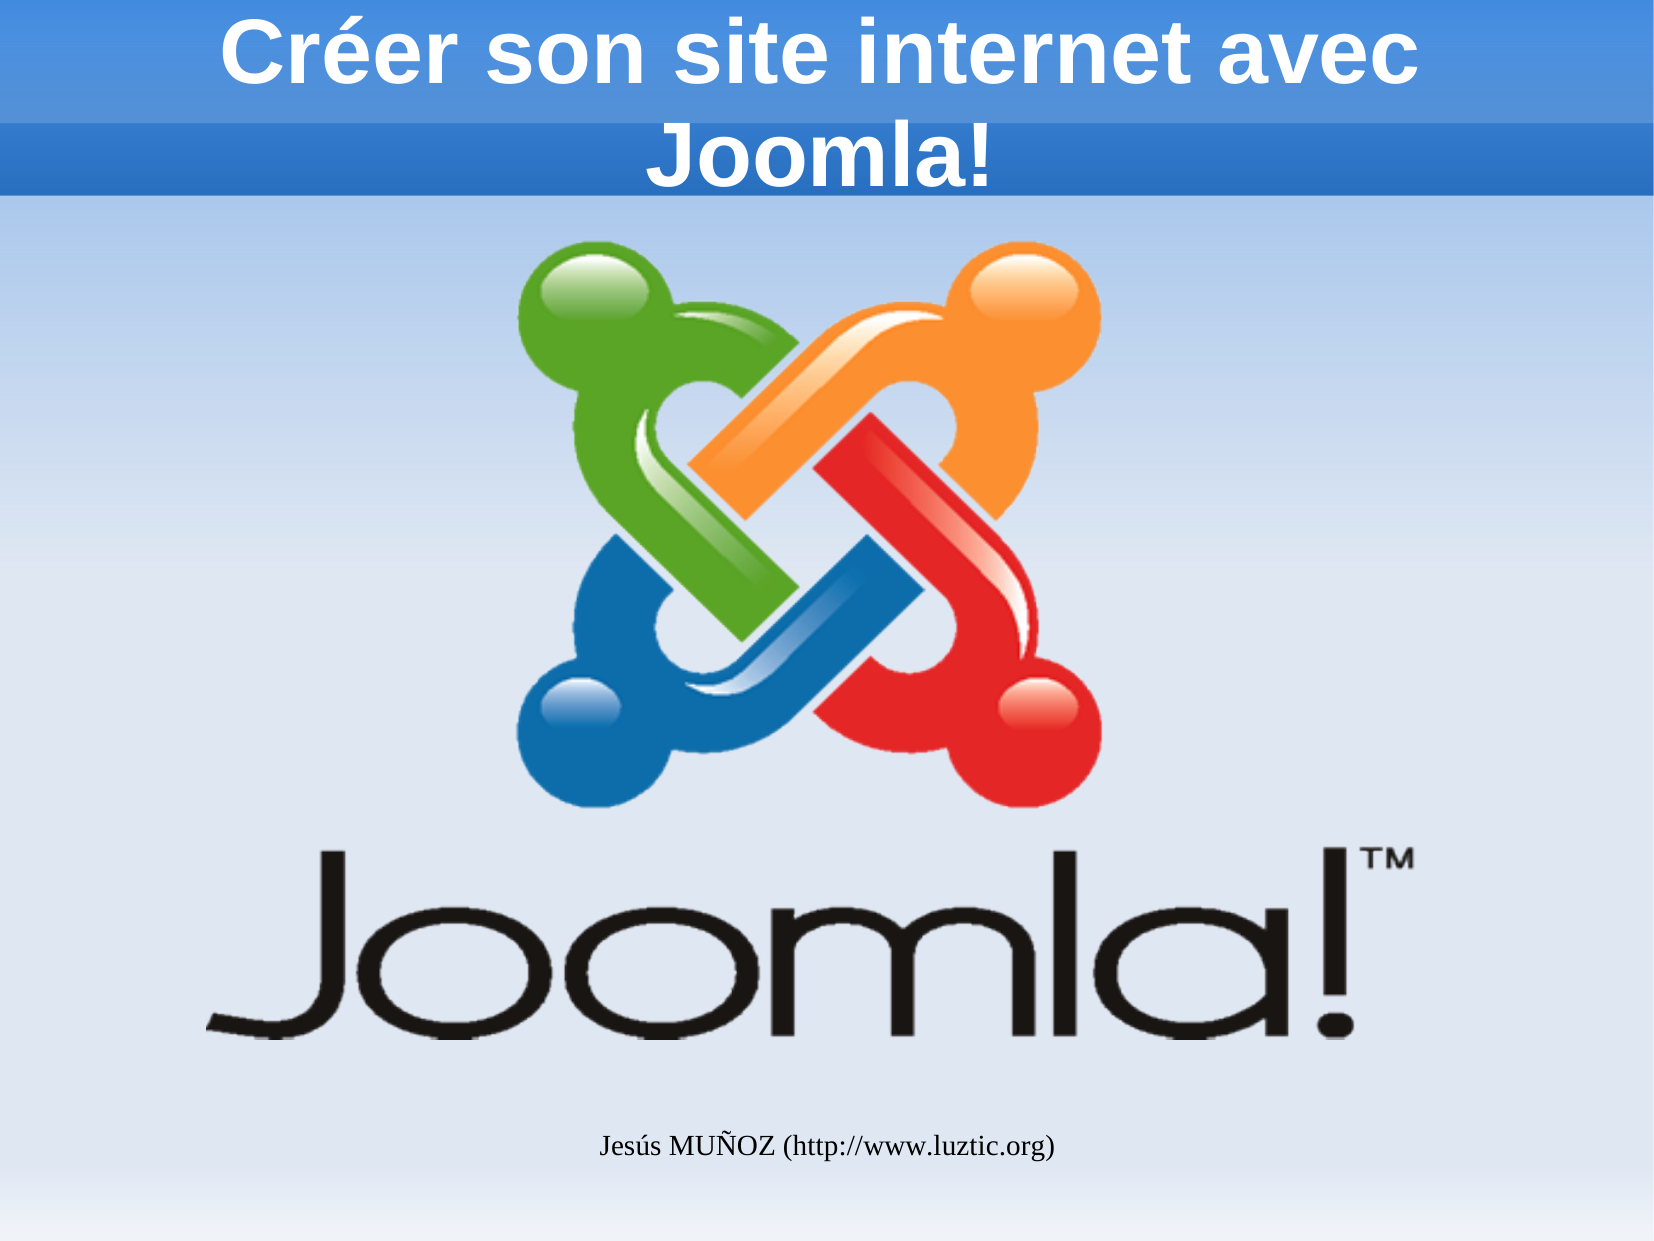

# Créer son site internet avec Joomla!
Jesús MUÑOZ (http://www.luztic.org)